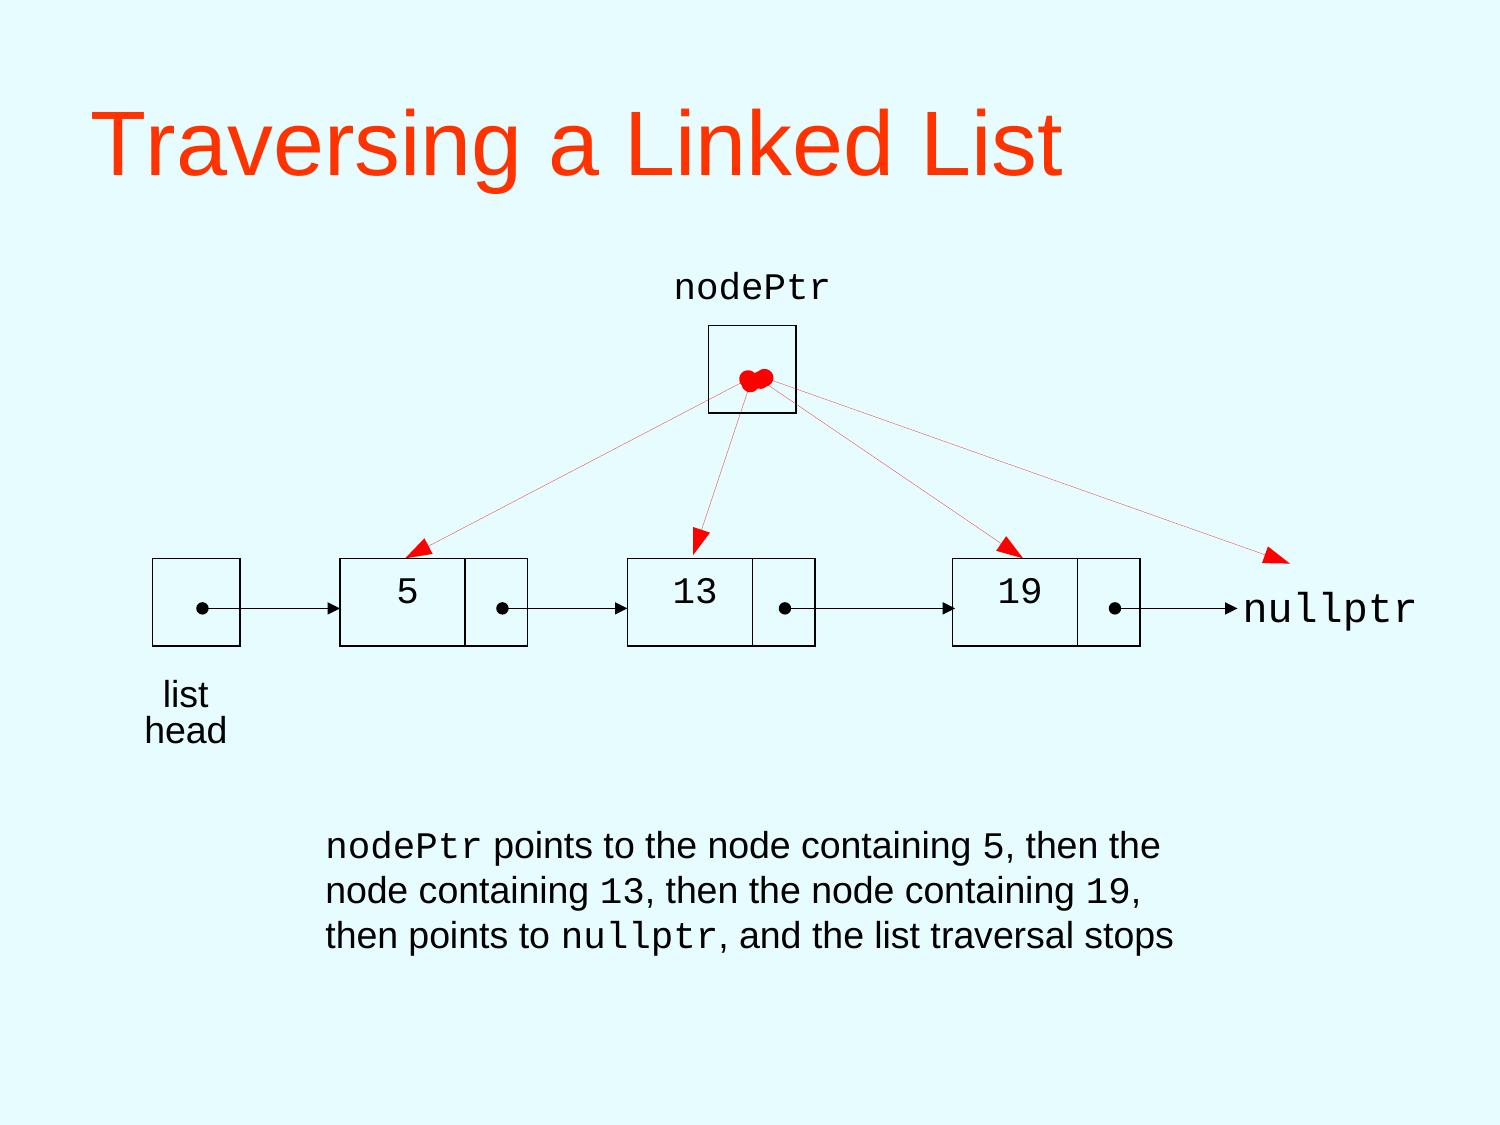

# Traversing a Linked List
nodePtr
5
13
19
nullptr
list
head
nodePtr points to the node containing 5, then the
node containing 13, then the node containing 19,
then points to nullptr, and the list traversal stops